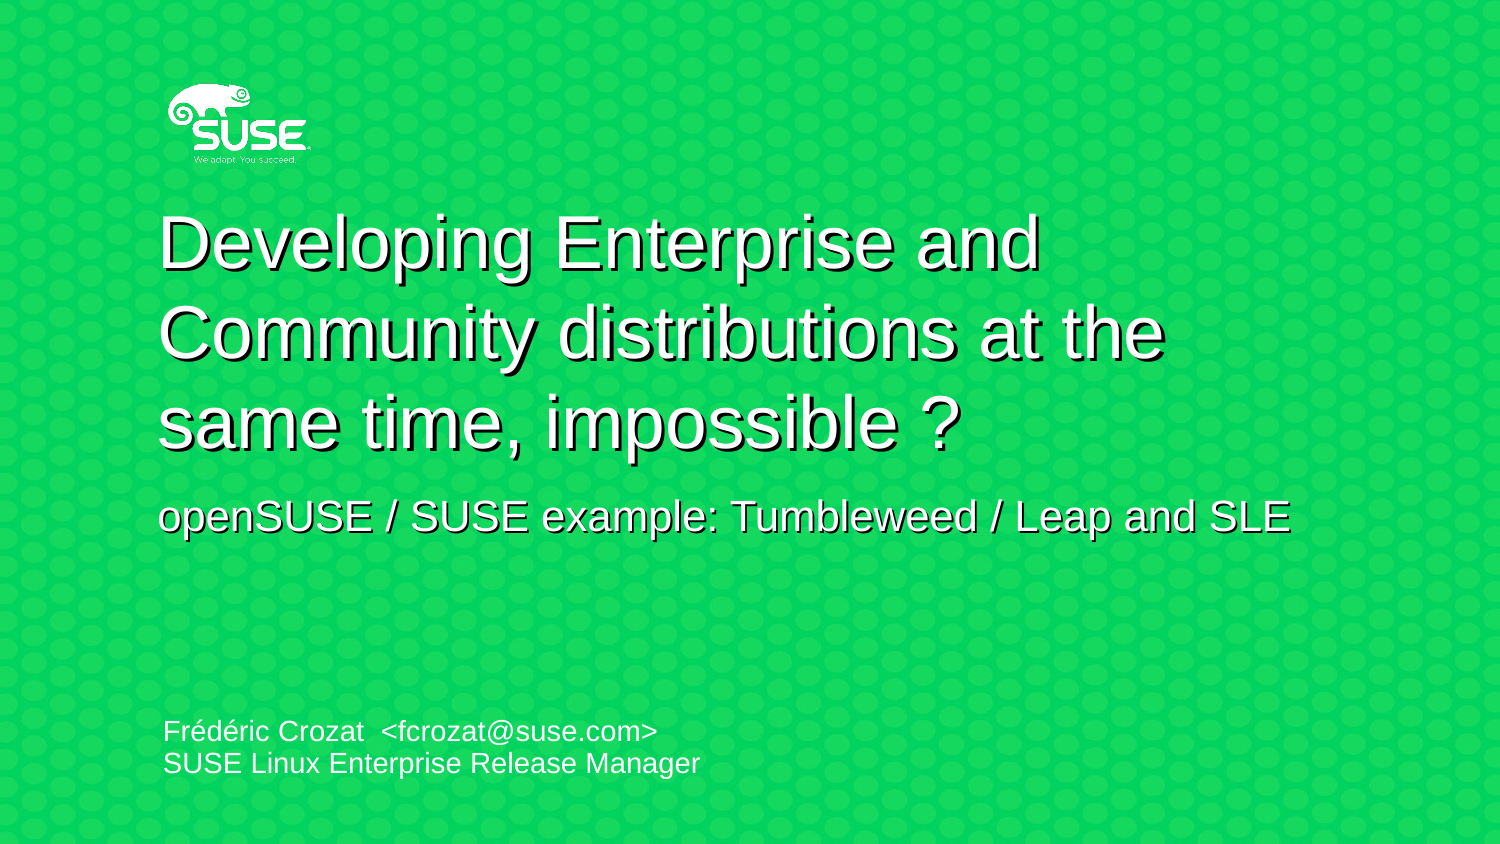

# Developing Enterprise and Community distributions at the same time, impossible ?
openSUSE / SUSE example: Tumbleweed / Leap and SLE
Frédéric Crozat <fcrozat@suse.com>
SUSE Linux Enterprise Release Manager